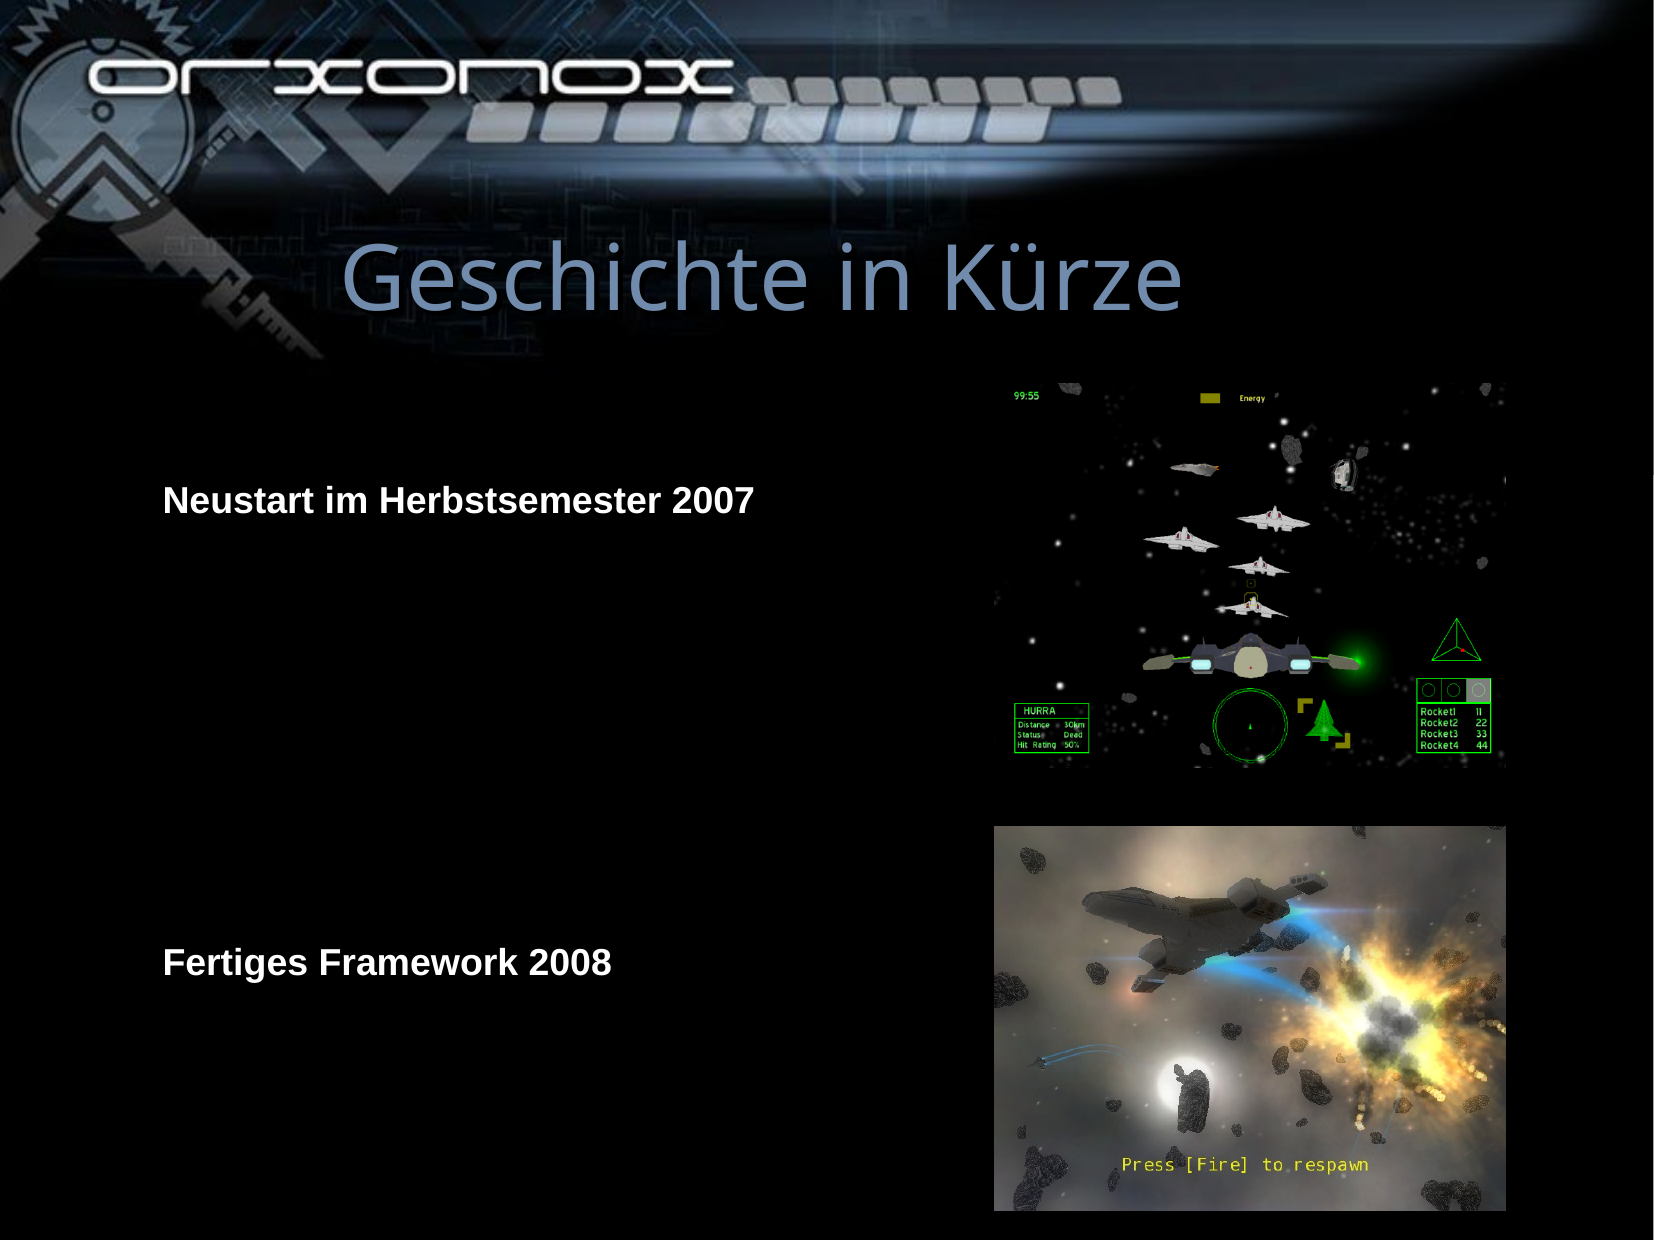

Geschichte in Kürze
Neustart im Herbstsemester 2007
Fertiges Framework 2008